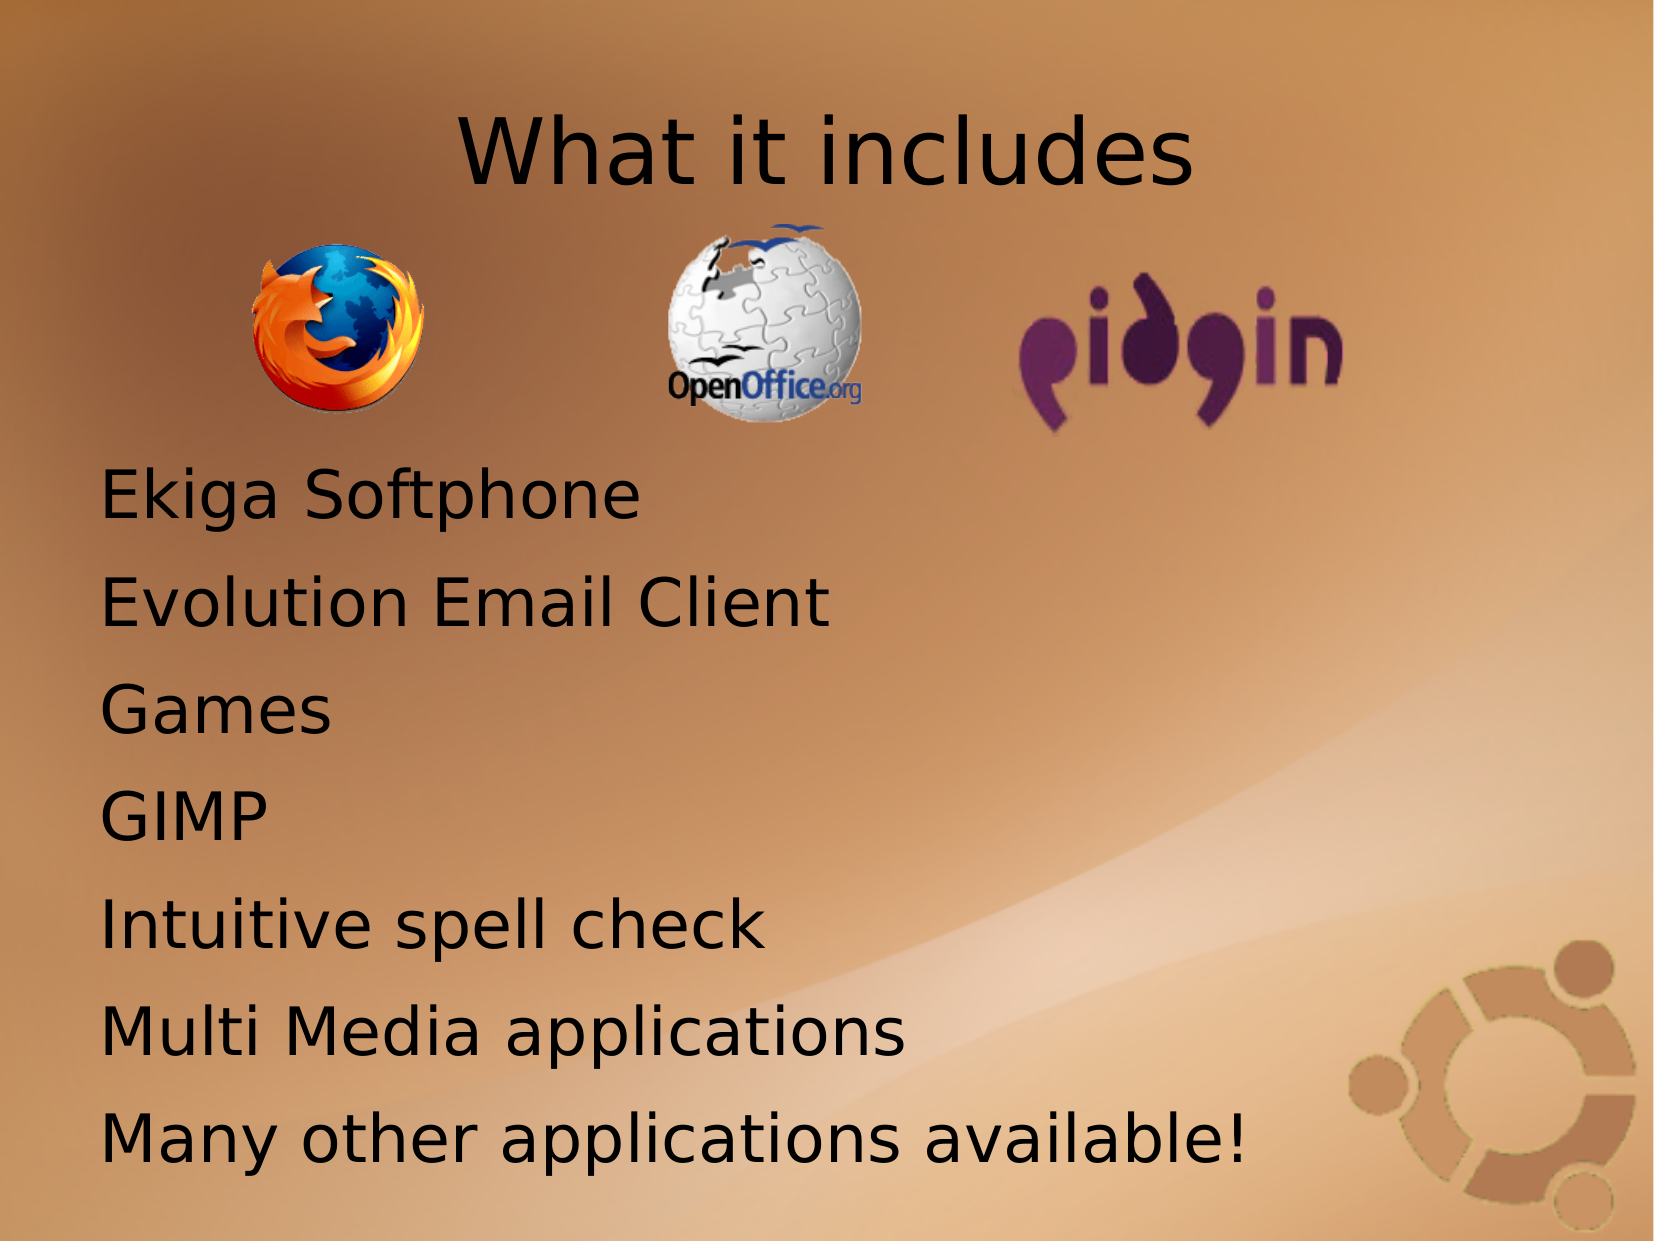

# What it includes
Ekiga Softphone
Evolution Email Client
Games
GIMP
Intuitive spell check
Multi Media applications
Many other applications available!